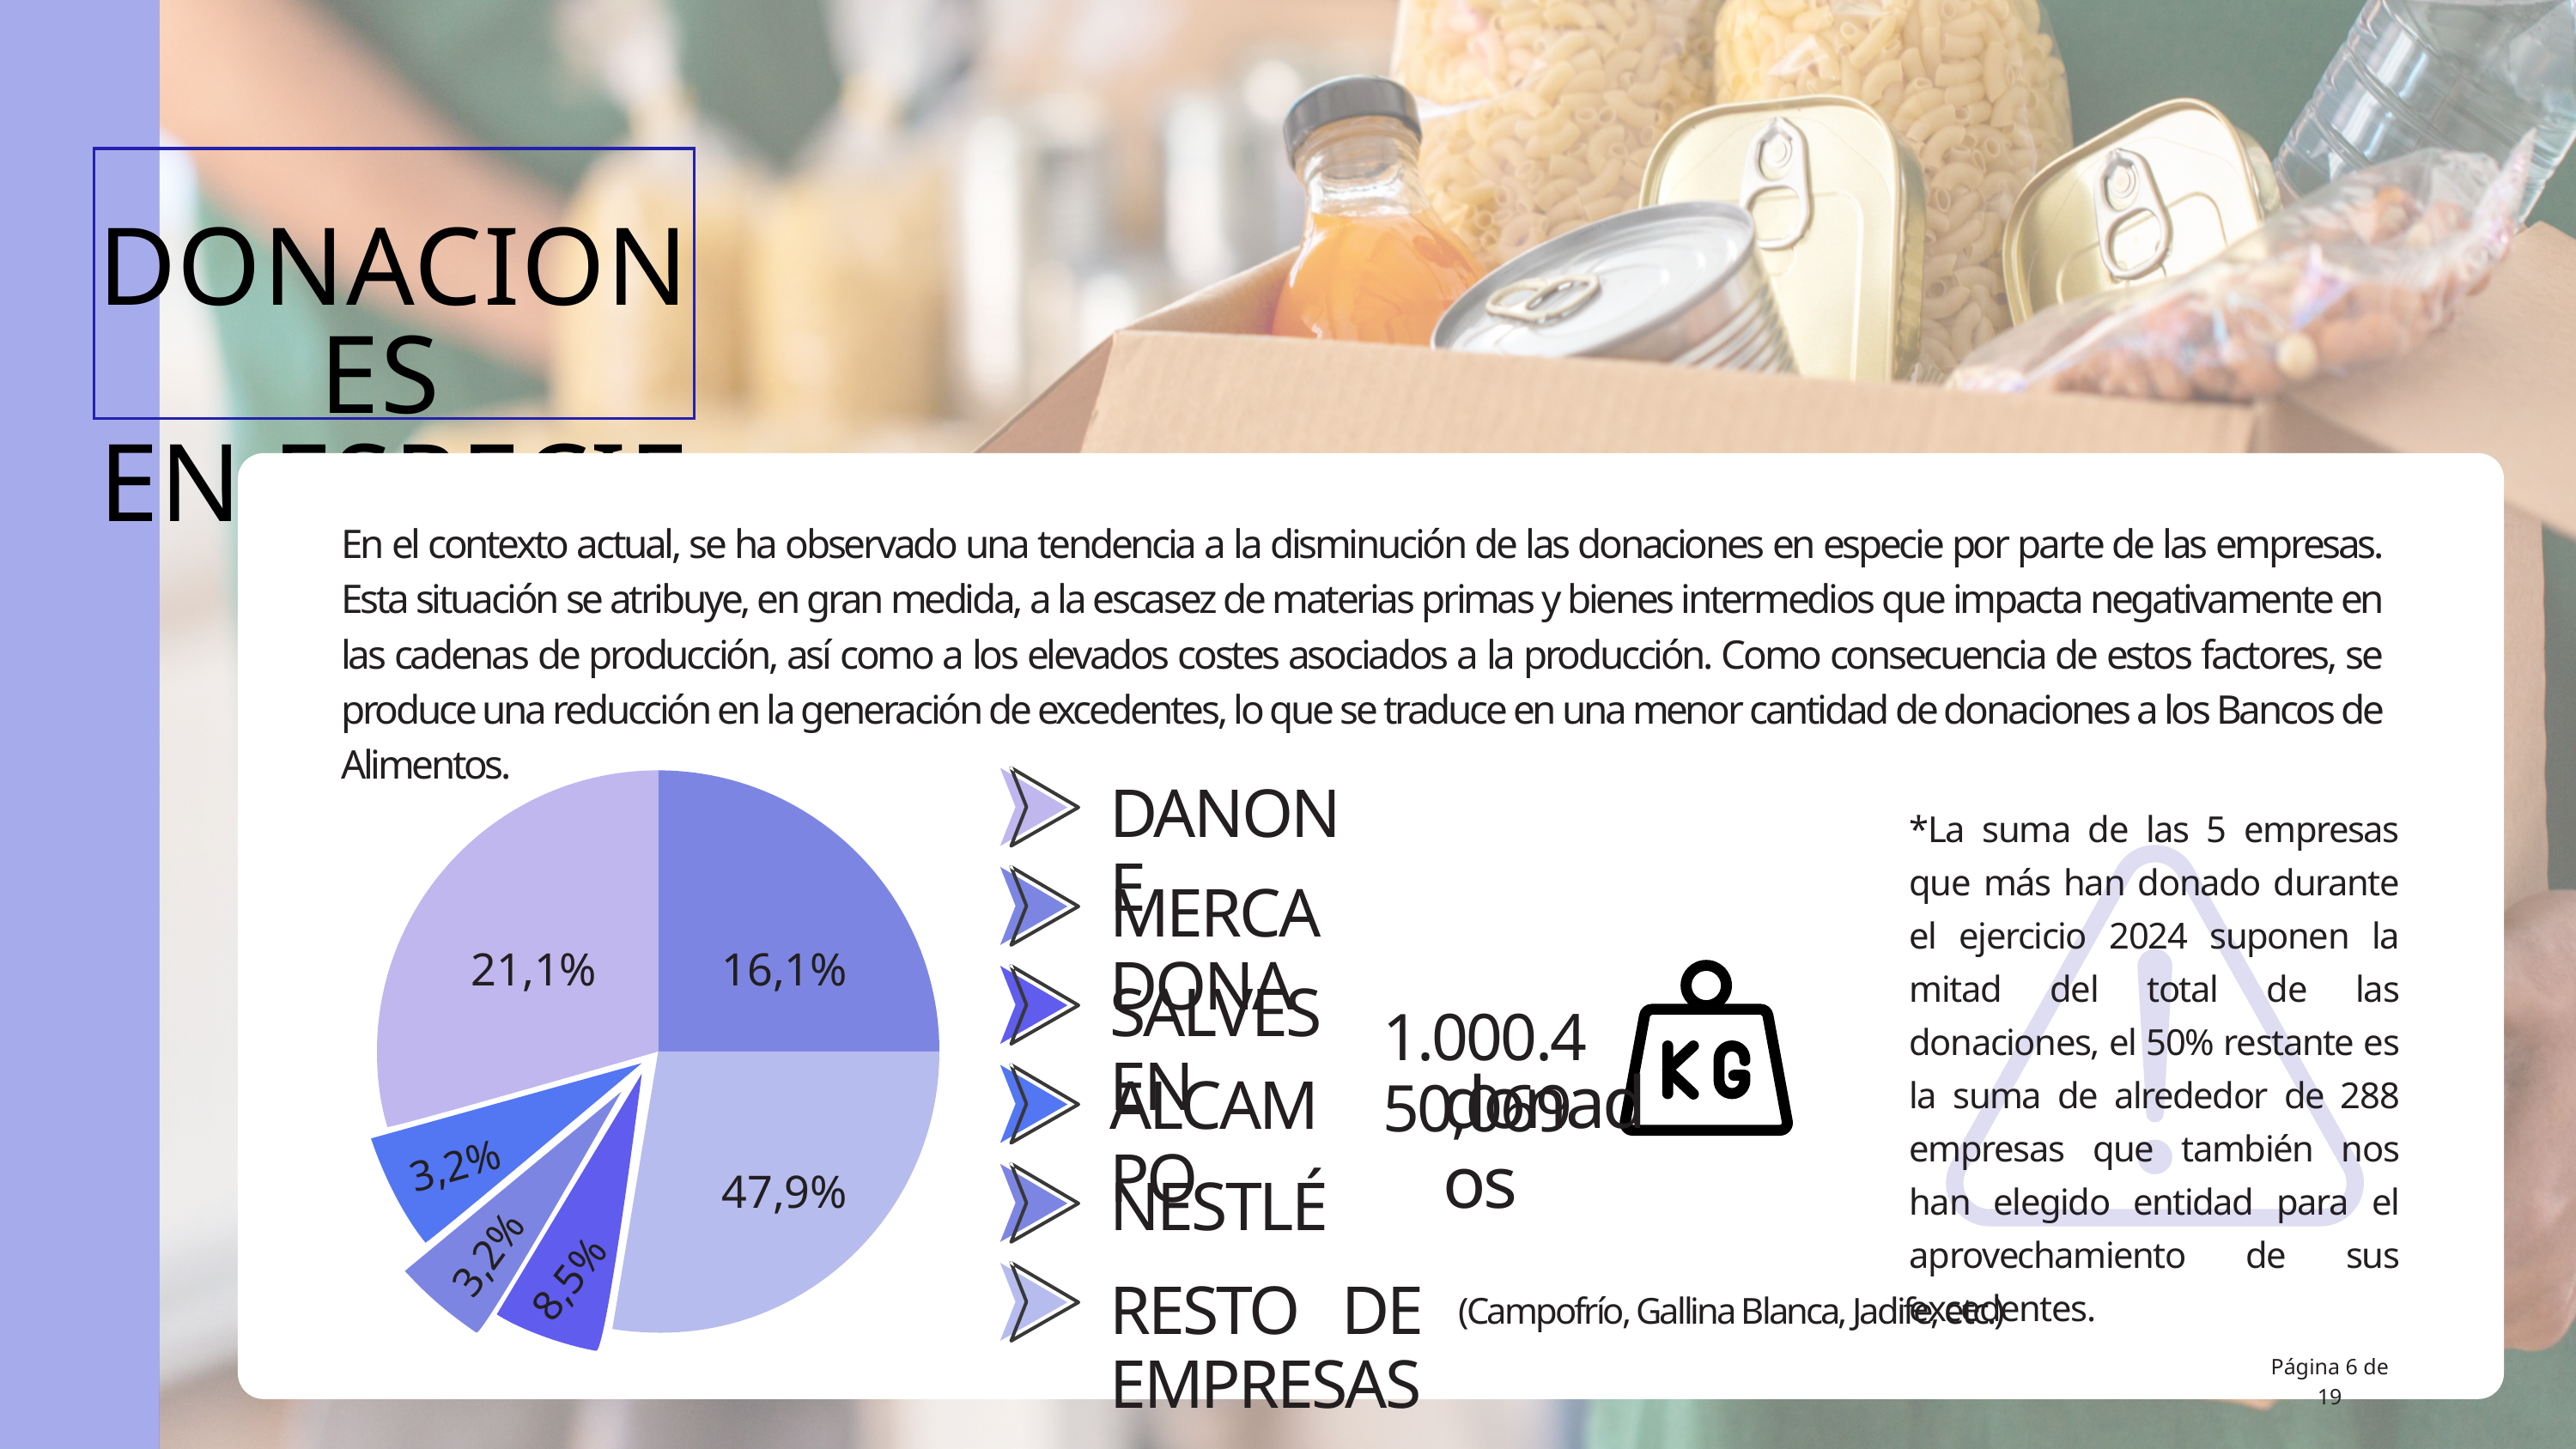

DONACIONES
EN ESPECIE
En el contexto actual, se ha observado una tendencia a la disminución de las donaciones en especie por parte de las empresas. Esta situación se atribuye, en gran medida, a la escasez de materias primas y bienes intermedios que impacta negativamente en las cadenas de producción, así como a los elevados costes asociados a la producción. Como consecuencia de estos factores, se produce una reducción en la generación de excedentes, lo que se traduce en una menor cantidad de donaciones a los Bancos de Alimentos.
DANONE
*La suma de las 5 empresas que más han donado durante el ejercicio 2024 suponen la mitad del total de las donaciones, el 50% restante es la suma de alrededor de 288 empresas que también nos han elegido entidad para el aprovechamiento de sus excedentes.
MERCADONA
21,1%
16,1%
SALVESEN
1.000.450,069
donados
ALCAMPO
3,2%
47,9%
NESTLÉ
3,2%
8,5%
RESTO DE EMPRESAS
(Campofrío, Gallina Blanca, Jadife, etc.)
Página 6 de 19